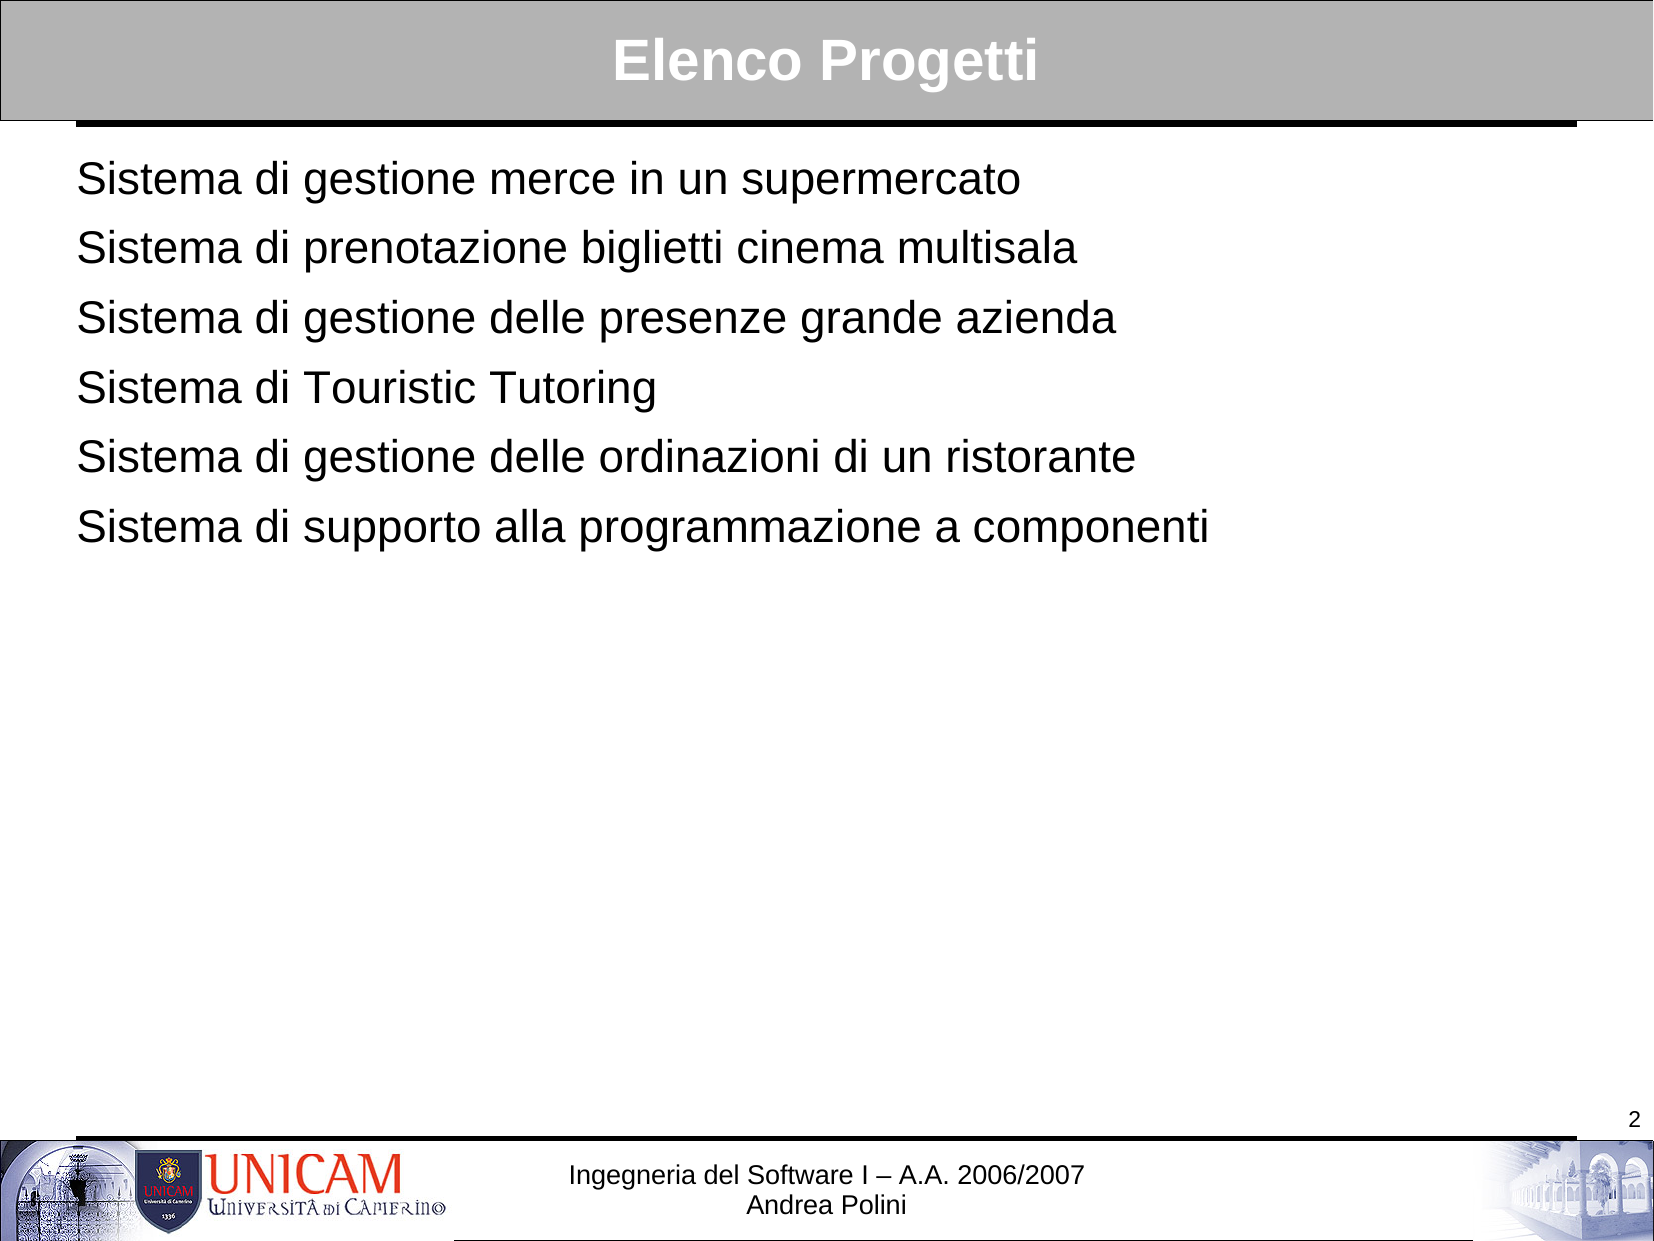

# Elenco Progetti
Sistema di gestione merce in un supermercato
Sistema di prenotazione biglietti cinema multisala
Sistema di gestione delle presenze grande azienda
Sistema di Touristic Tutoring
Sistema di gestione delle ordinazioni di un ristorante
Sistema di supporto alla programmazione a componenti
2